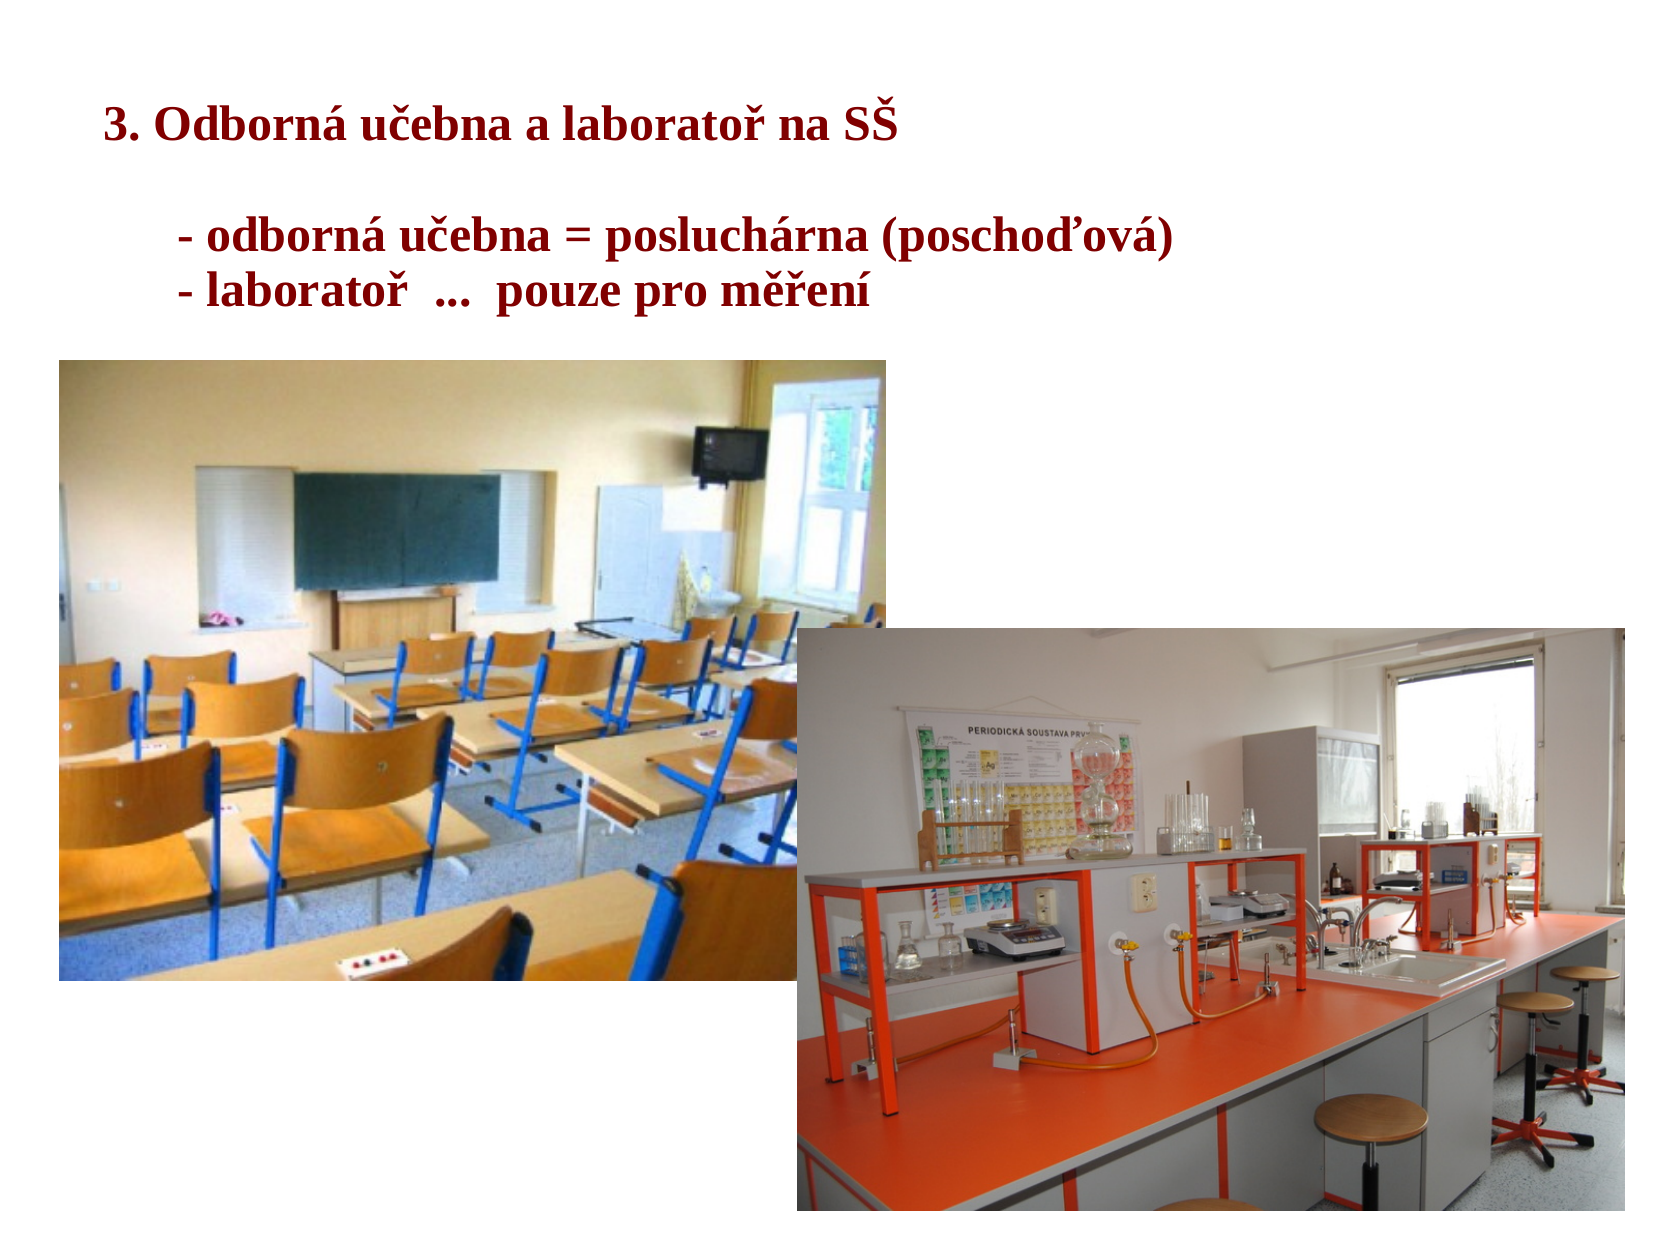

3. Odborná učebna a laboratoř na SŠ
	- odborná učebna = posluchárna (poschoďová)
	- laboratoř ... pouze pro měření